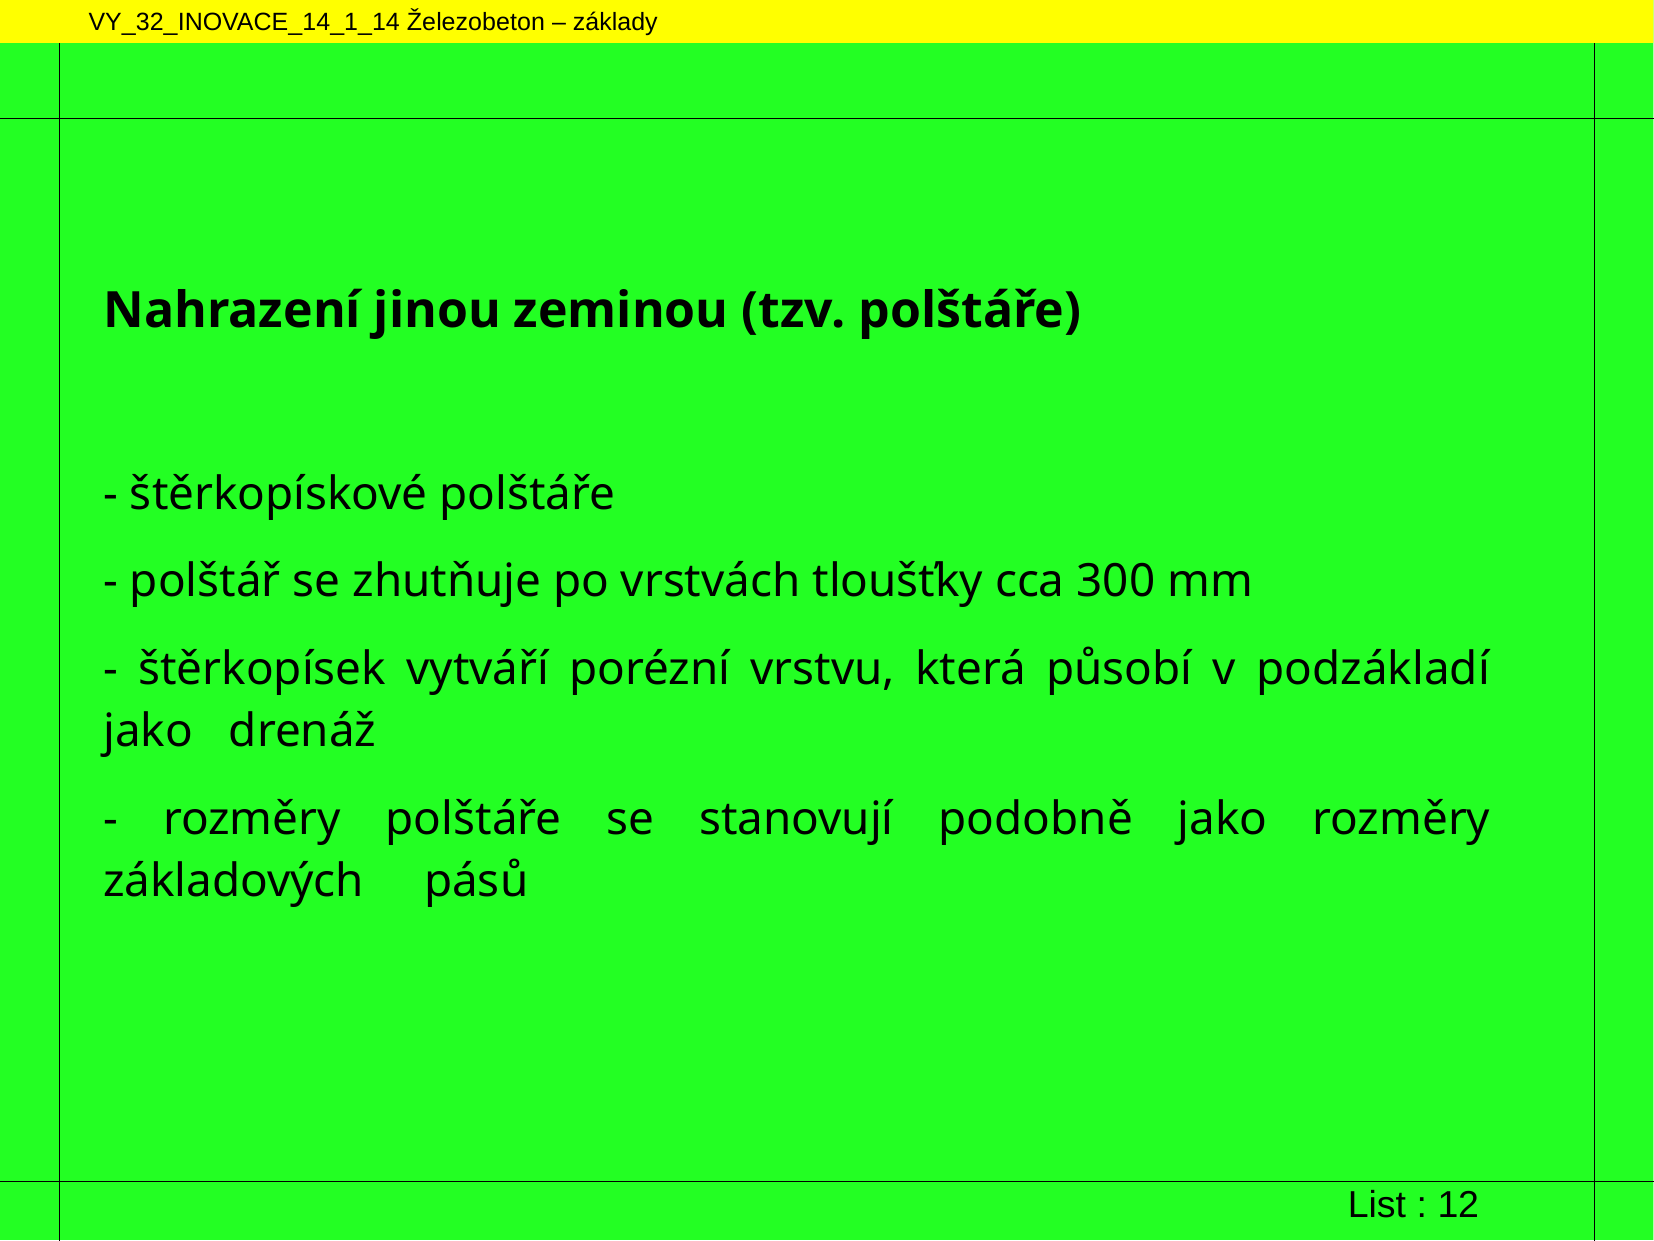

VY_32_INOVACE_14_1_14 Železobeton – základy
Nahrazení jinou zeminou (tzv. polštáře)
- štěrkopískové polštáře
- polštář se zhutňuje po vrstvách tloušťky cca 300 mm
- štěrkopísek vytváří porézní vrstvu, která působí v podzákladí jako drenáž
- rozměry polštáře se stanovují podobně jako rozměry základových pásů
List :